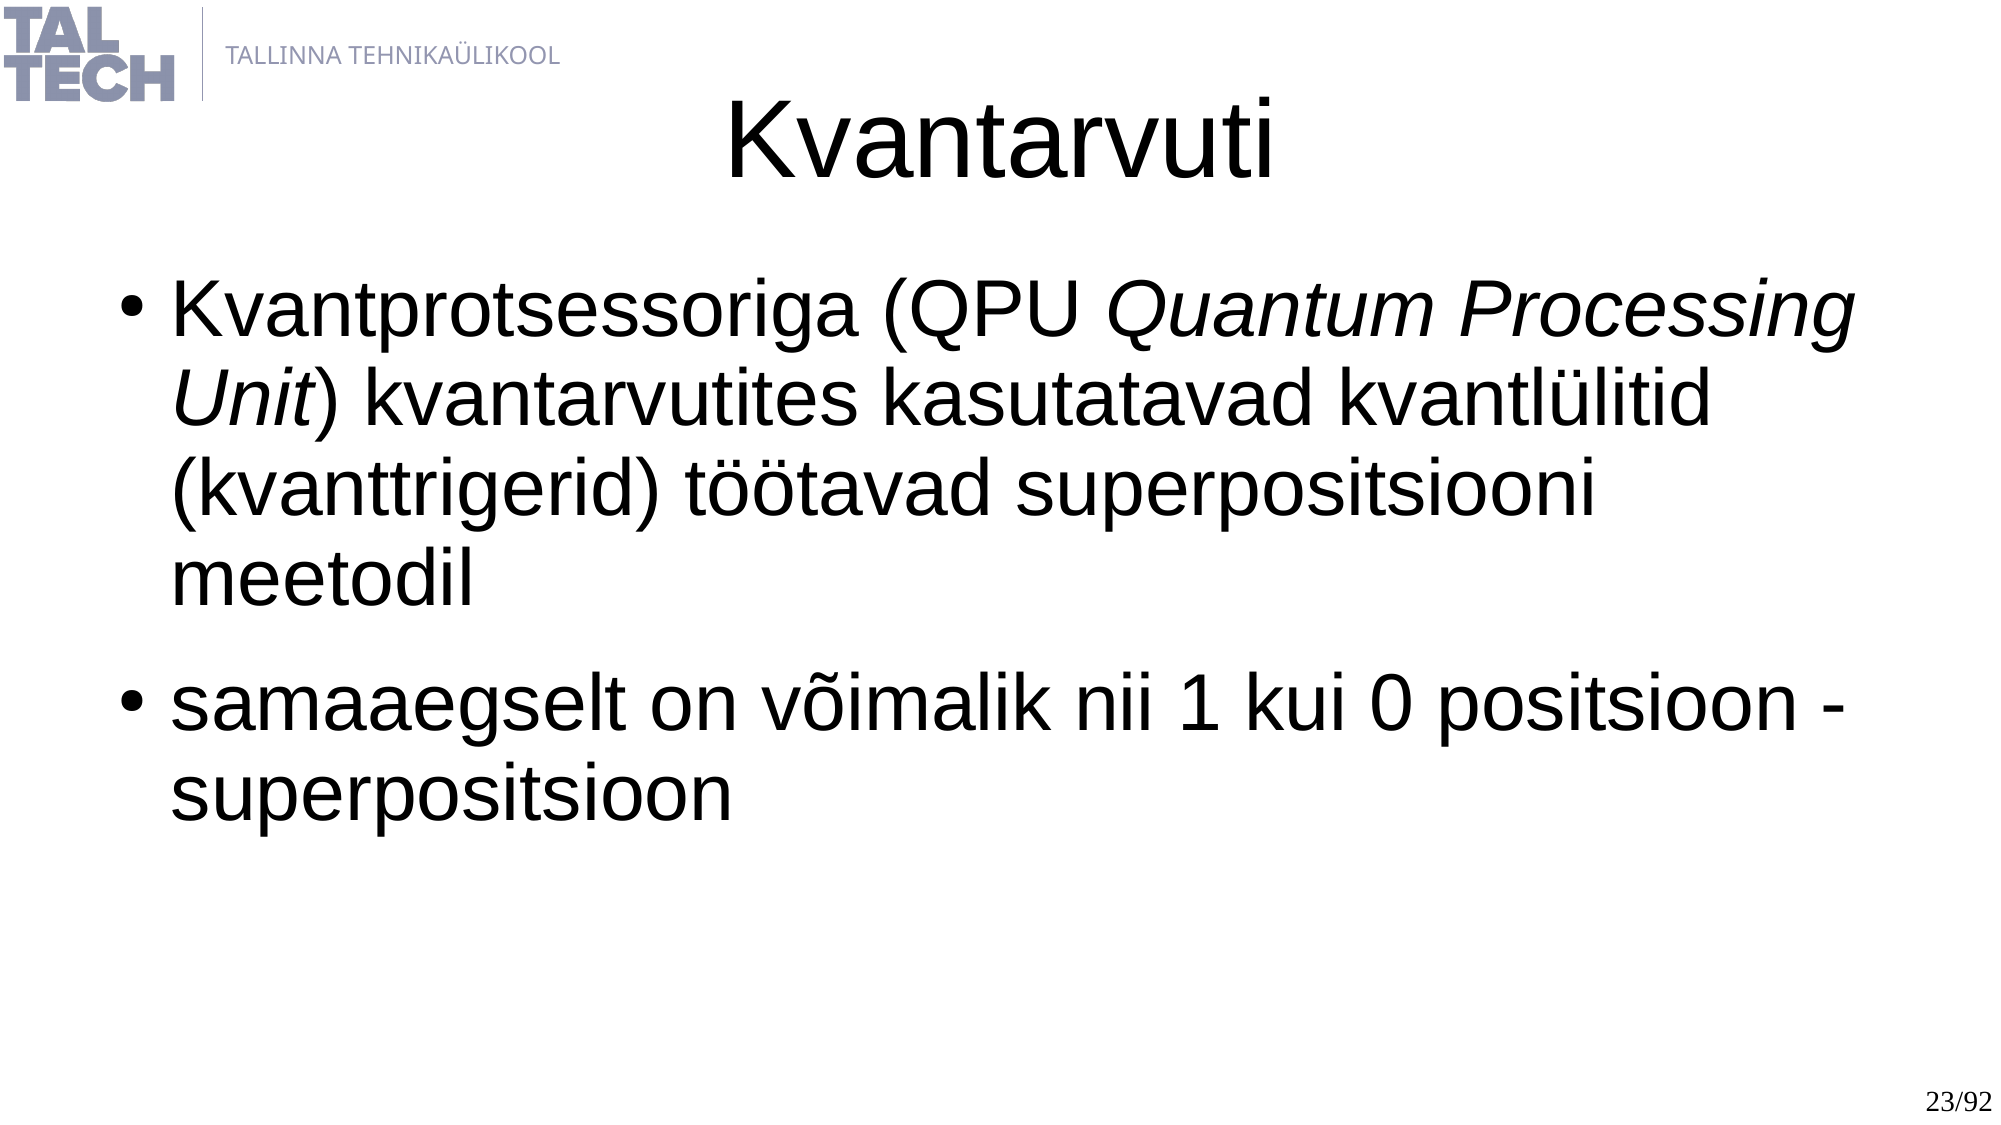

# Kvantarvuti
Kvantprotsessoriga (QPU Quantum Processing Unit) kvantarvutites kasutatavad kvantlülitid (kvanttrigerid) töötavad superpositsiooni meetodil
samaaegselt on võimalik nii 1 kui 0 positsioon - superpositsioon
23